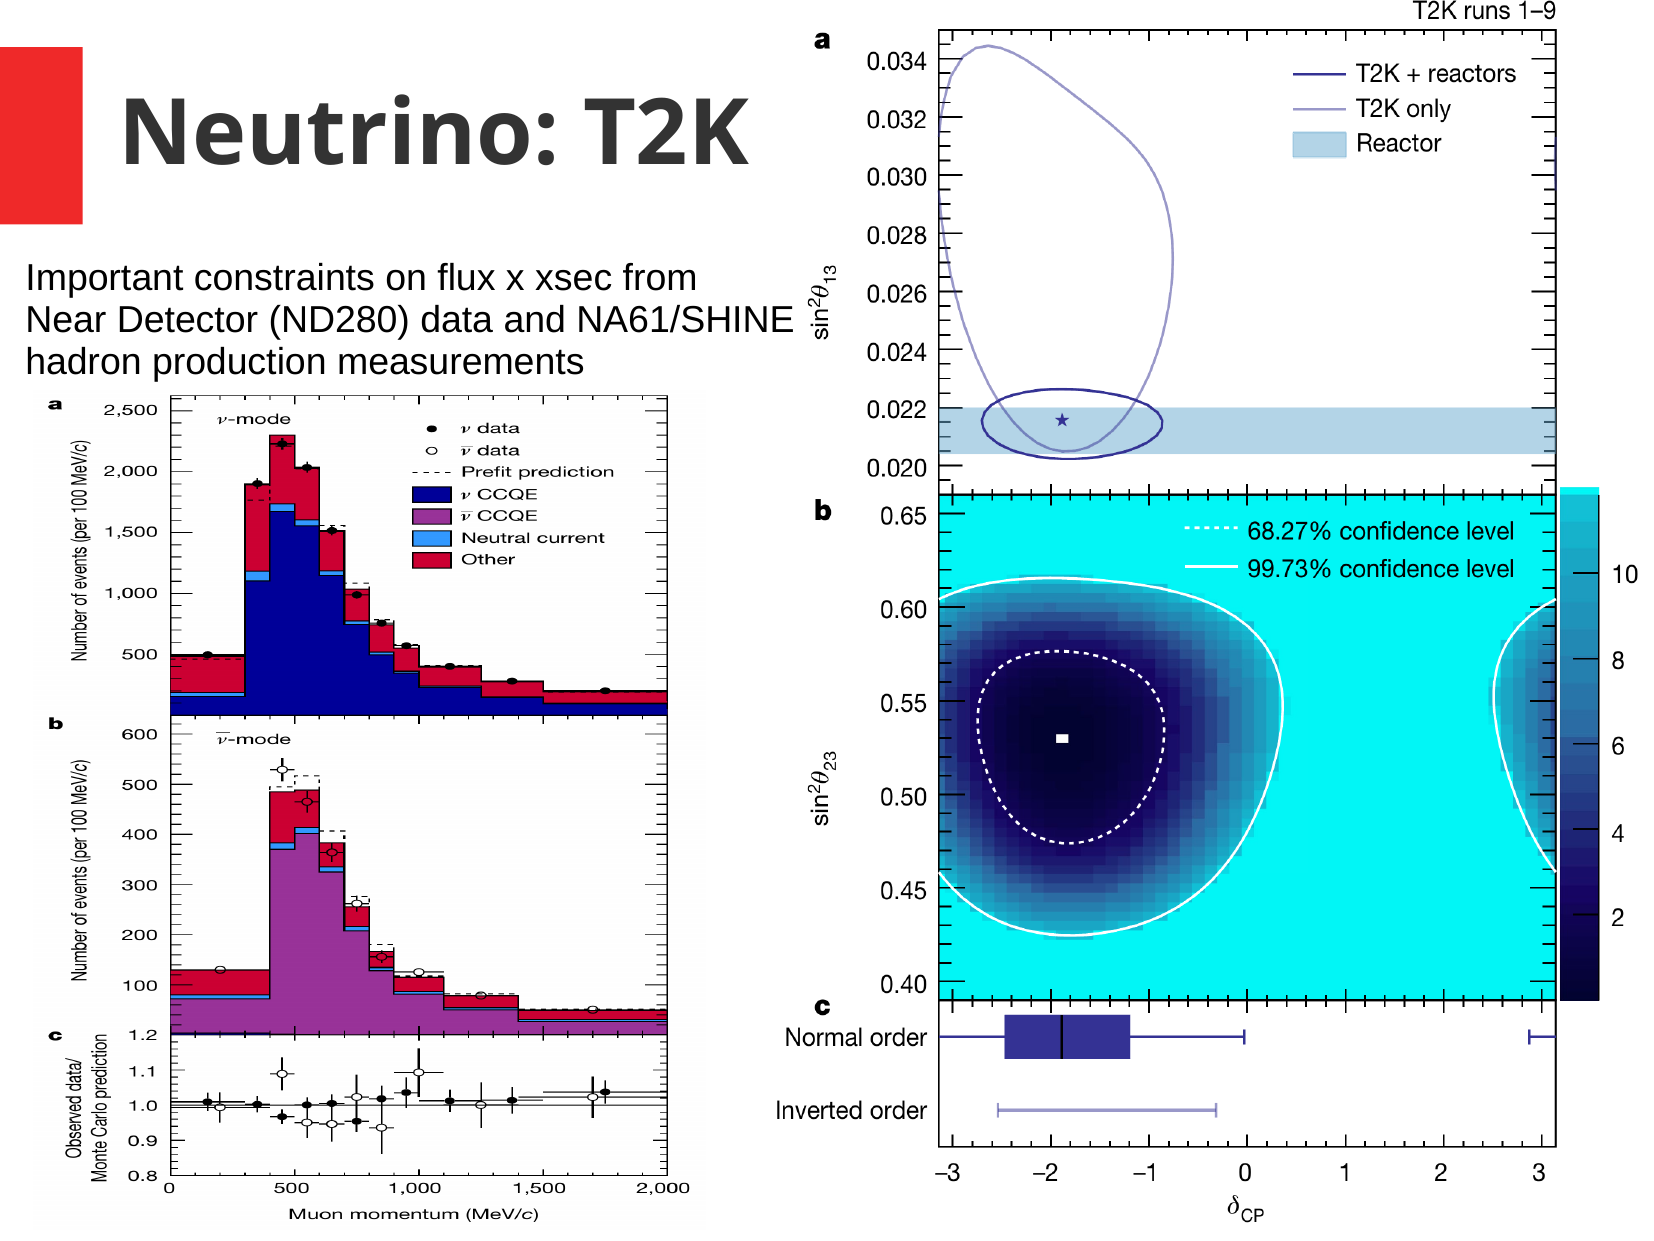

# Neutrino: T2K
Important constraints on flux x xsec from
Near Detector (ND280) data and NA61/SHINE
hadron production measurements
2